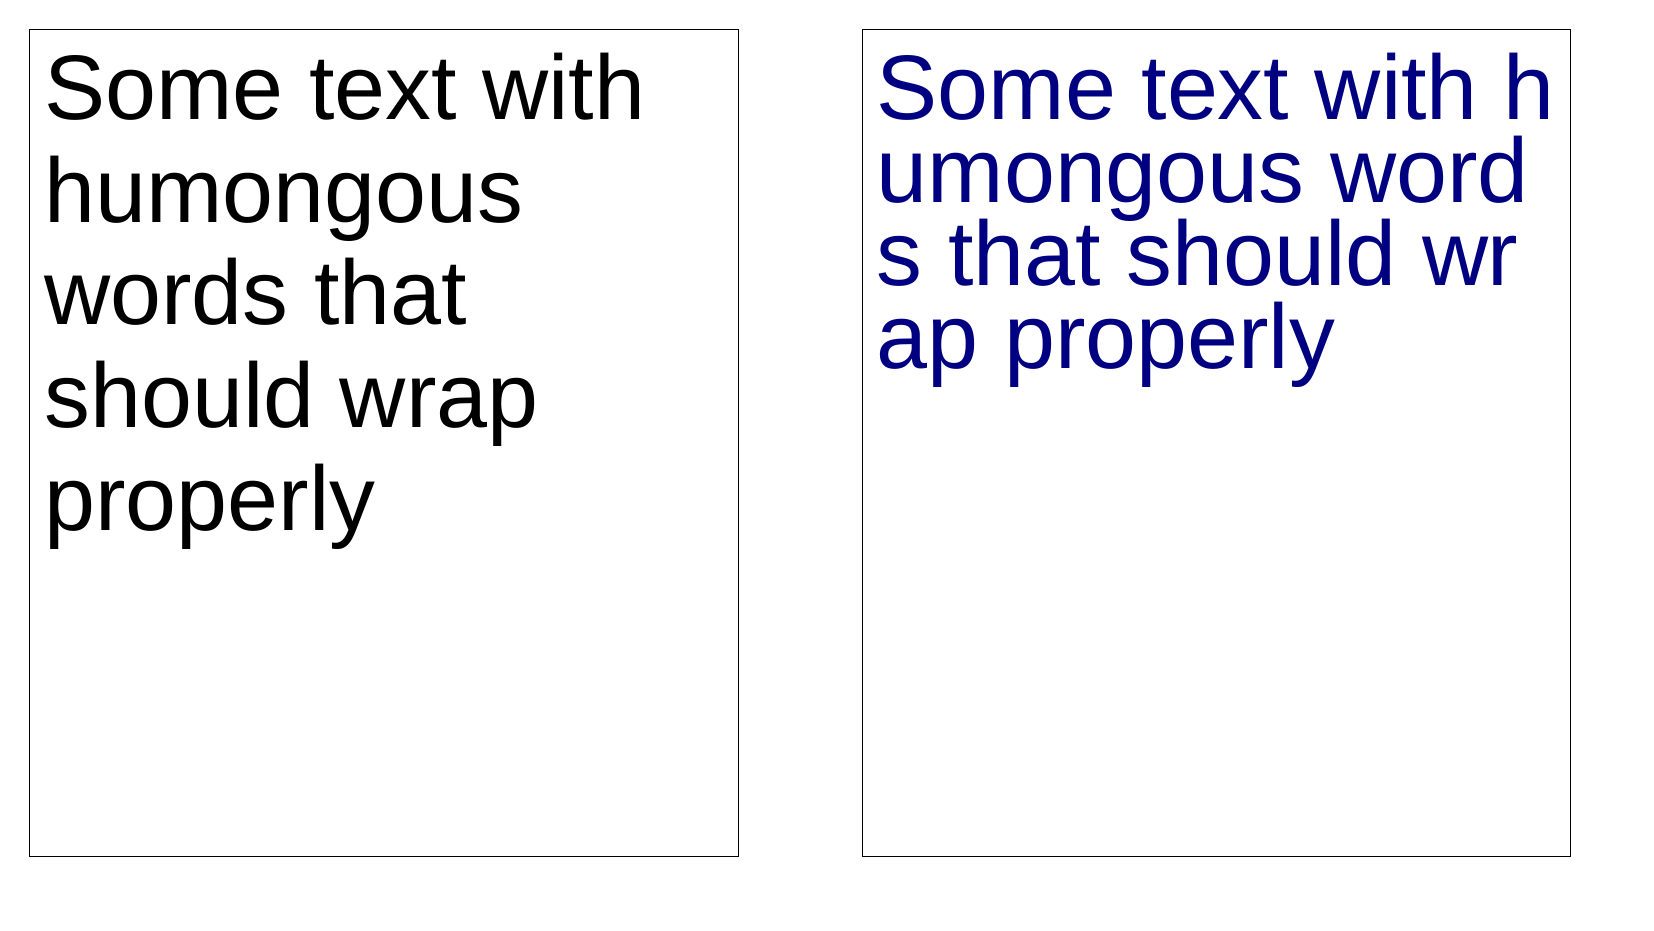

Some text with humongous words that should wrap properly
Some text with humongous words that should wrap properly